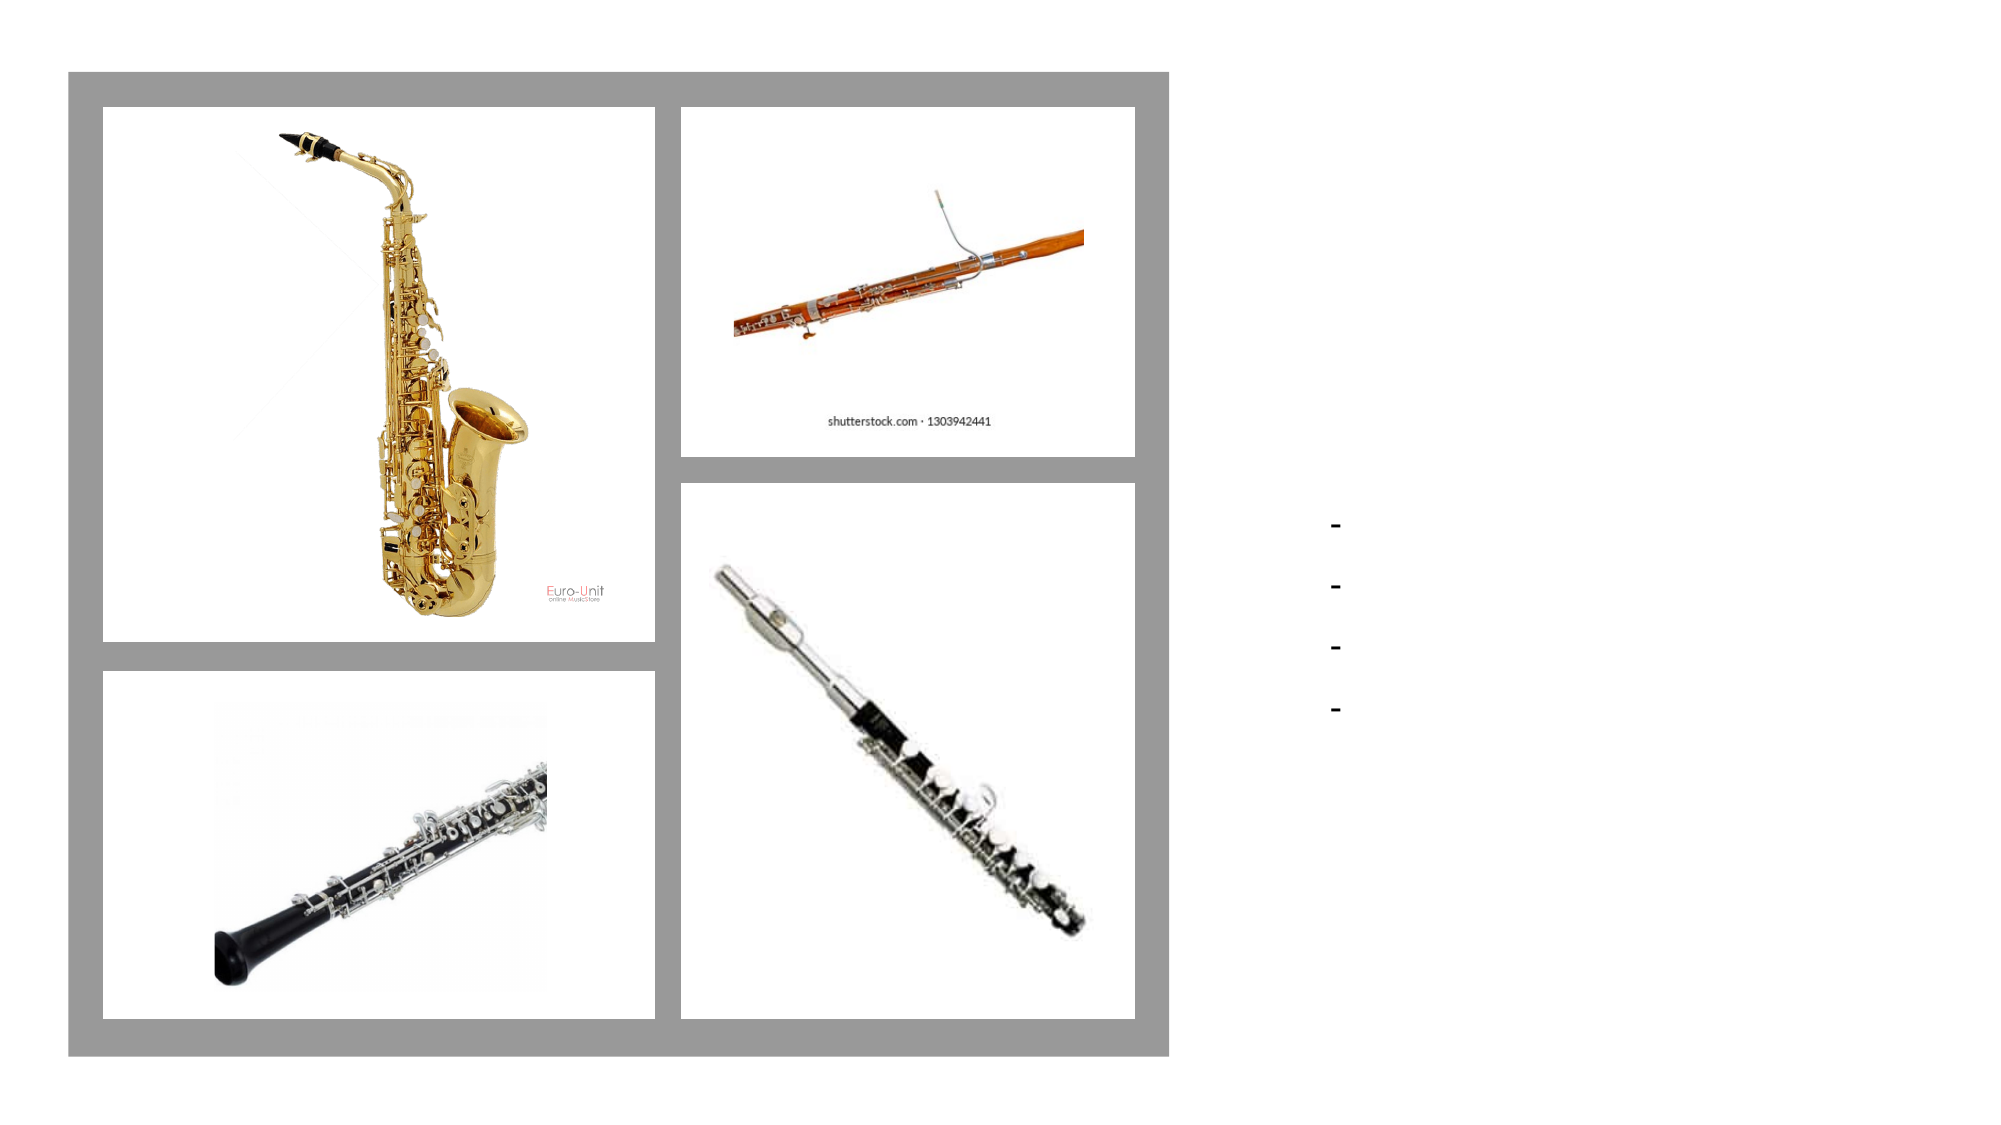

# Med pihala sodijo še:
saksofon,
oboa,
fagot,
pikolo…